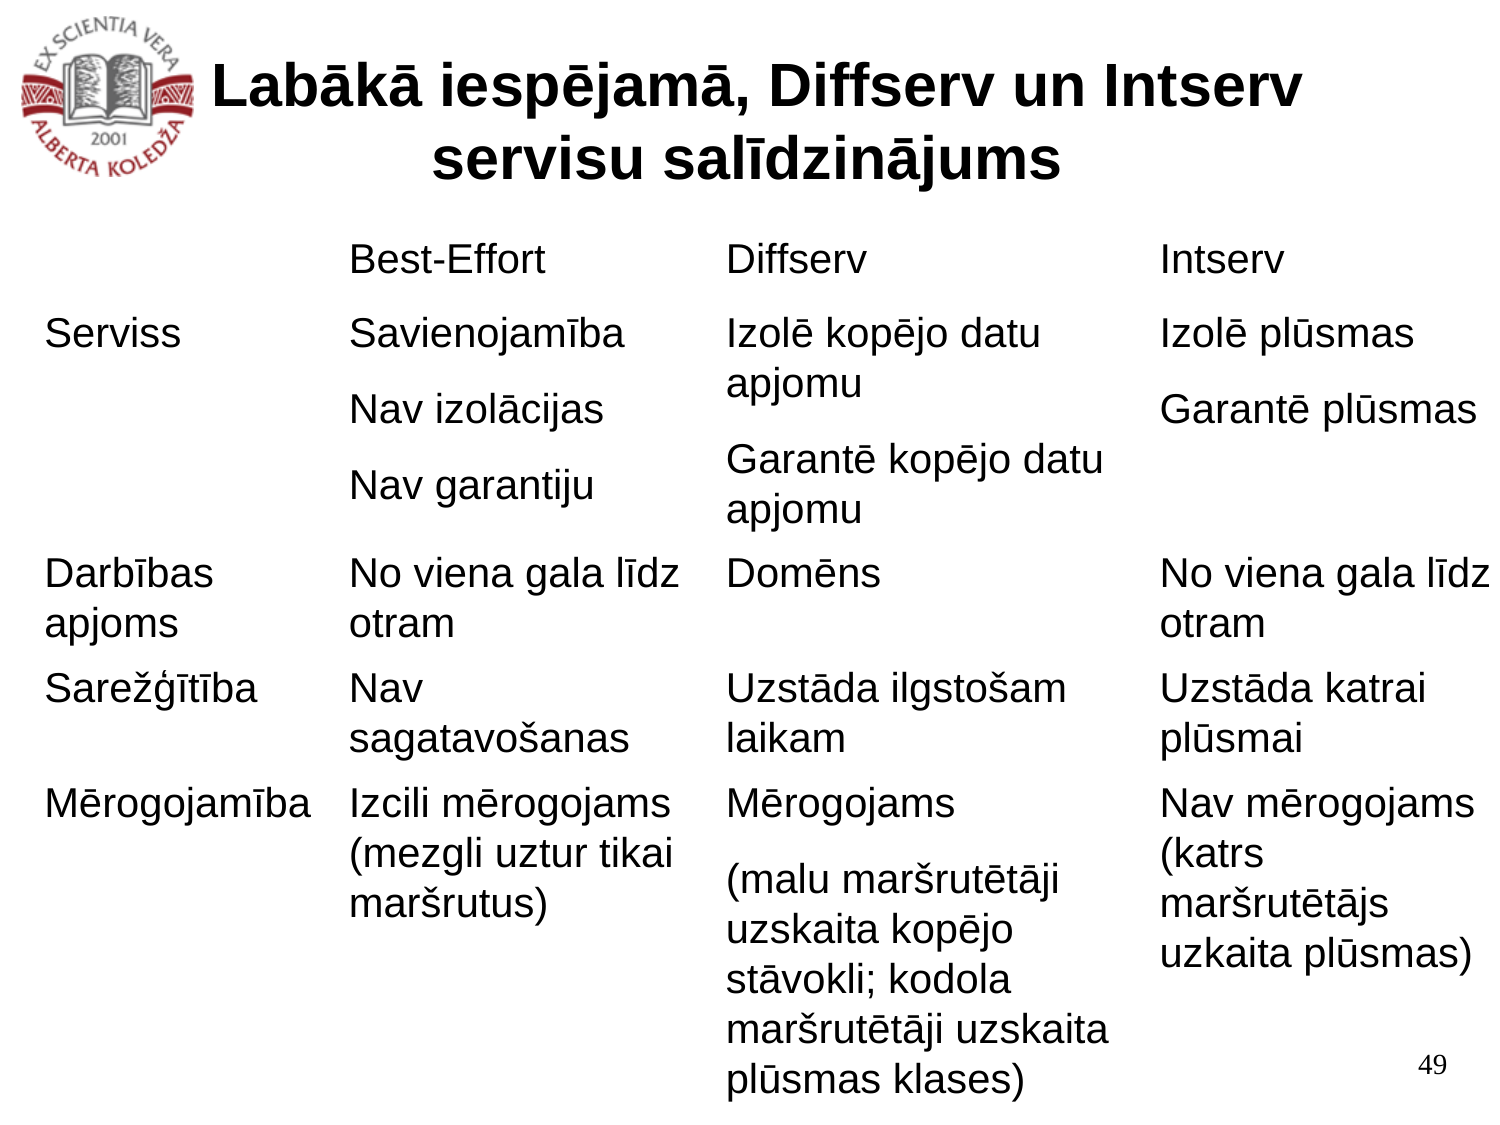

# Labākā iespējamā, Diffserv un Intserv servisu salīdzinājums
| | Best-Effort | Diffserv | Intserv |
| --- | --- | --- | --- |
| Serviss | Savienojamība Nav izolācijas Nav garantiju | Izolē kopējo datu apjomu Garantē kopējo datu apjomu | Izolē plūsmas Garantē plūsmas |
| Darbības apjoms | No viena gala līdz otram | Domēns | No viena gala līdz otram |
| Sarežģītība | Nav sagatavošanas | Uzstāda ilgstošam laikam | Uzstāda katrai plūsmai |
| Mērogojamība | Izcili mērogojams (mezgli uztur tikai maršrutus) | Mērogojams (malu maršrutētāji uzskaita kopējo stāvokli; kodola maršrutētāji uzskaita plūsmas klases) | Nav mērogojams (katrs maršrutētājs uzkaita plūsmas) |